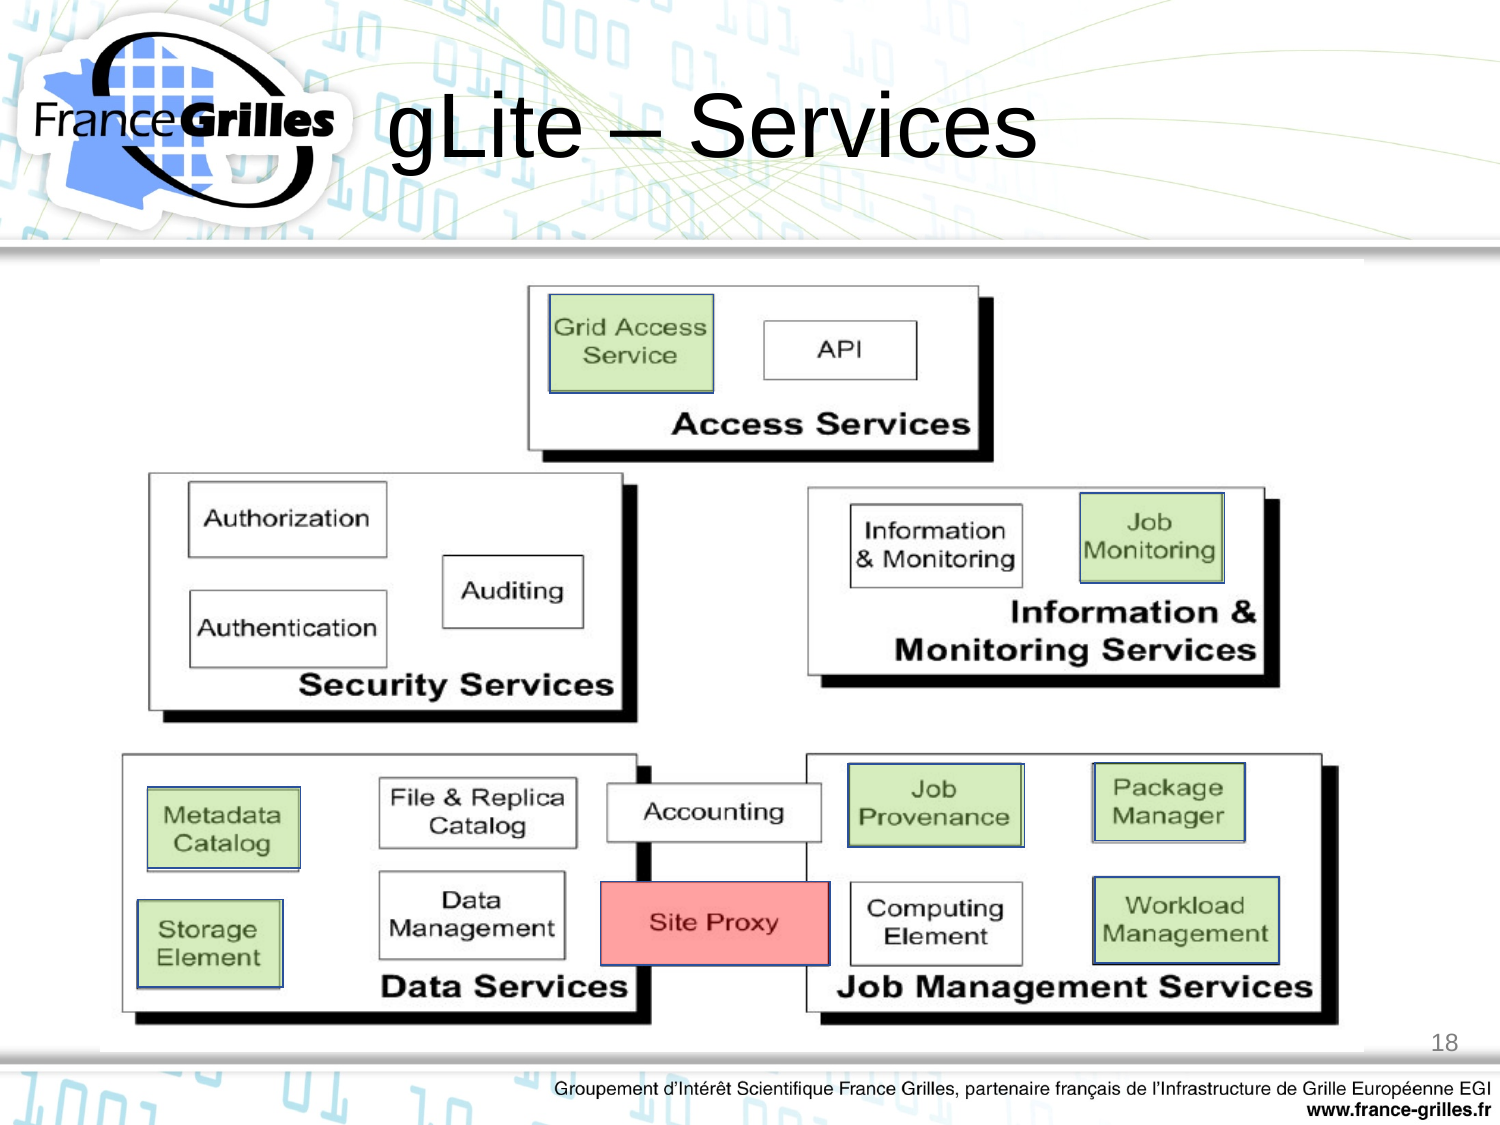

# gLite – Services
18
Introduction aux grilles